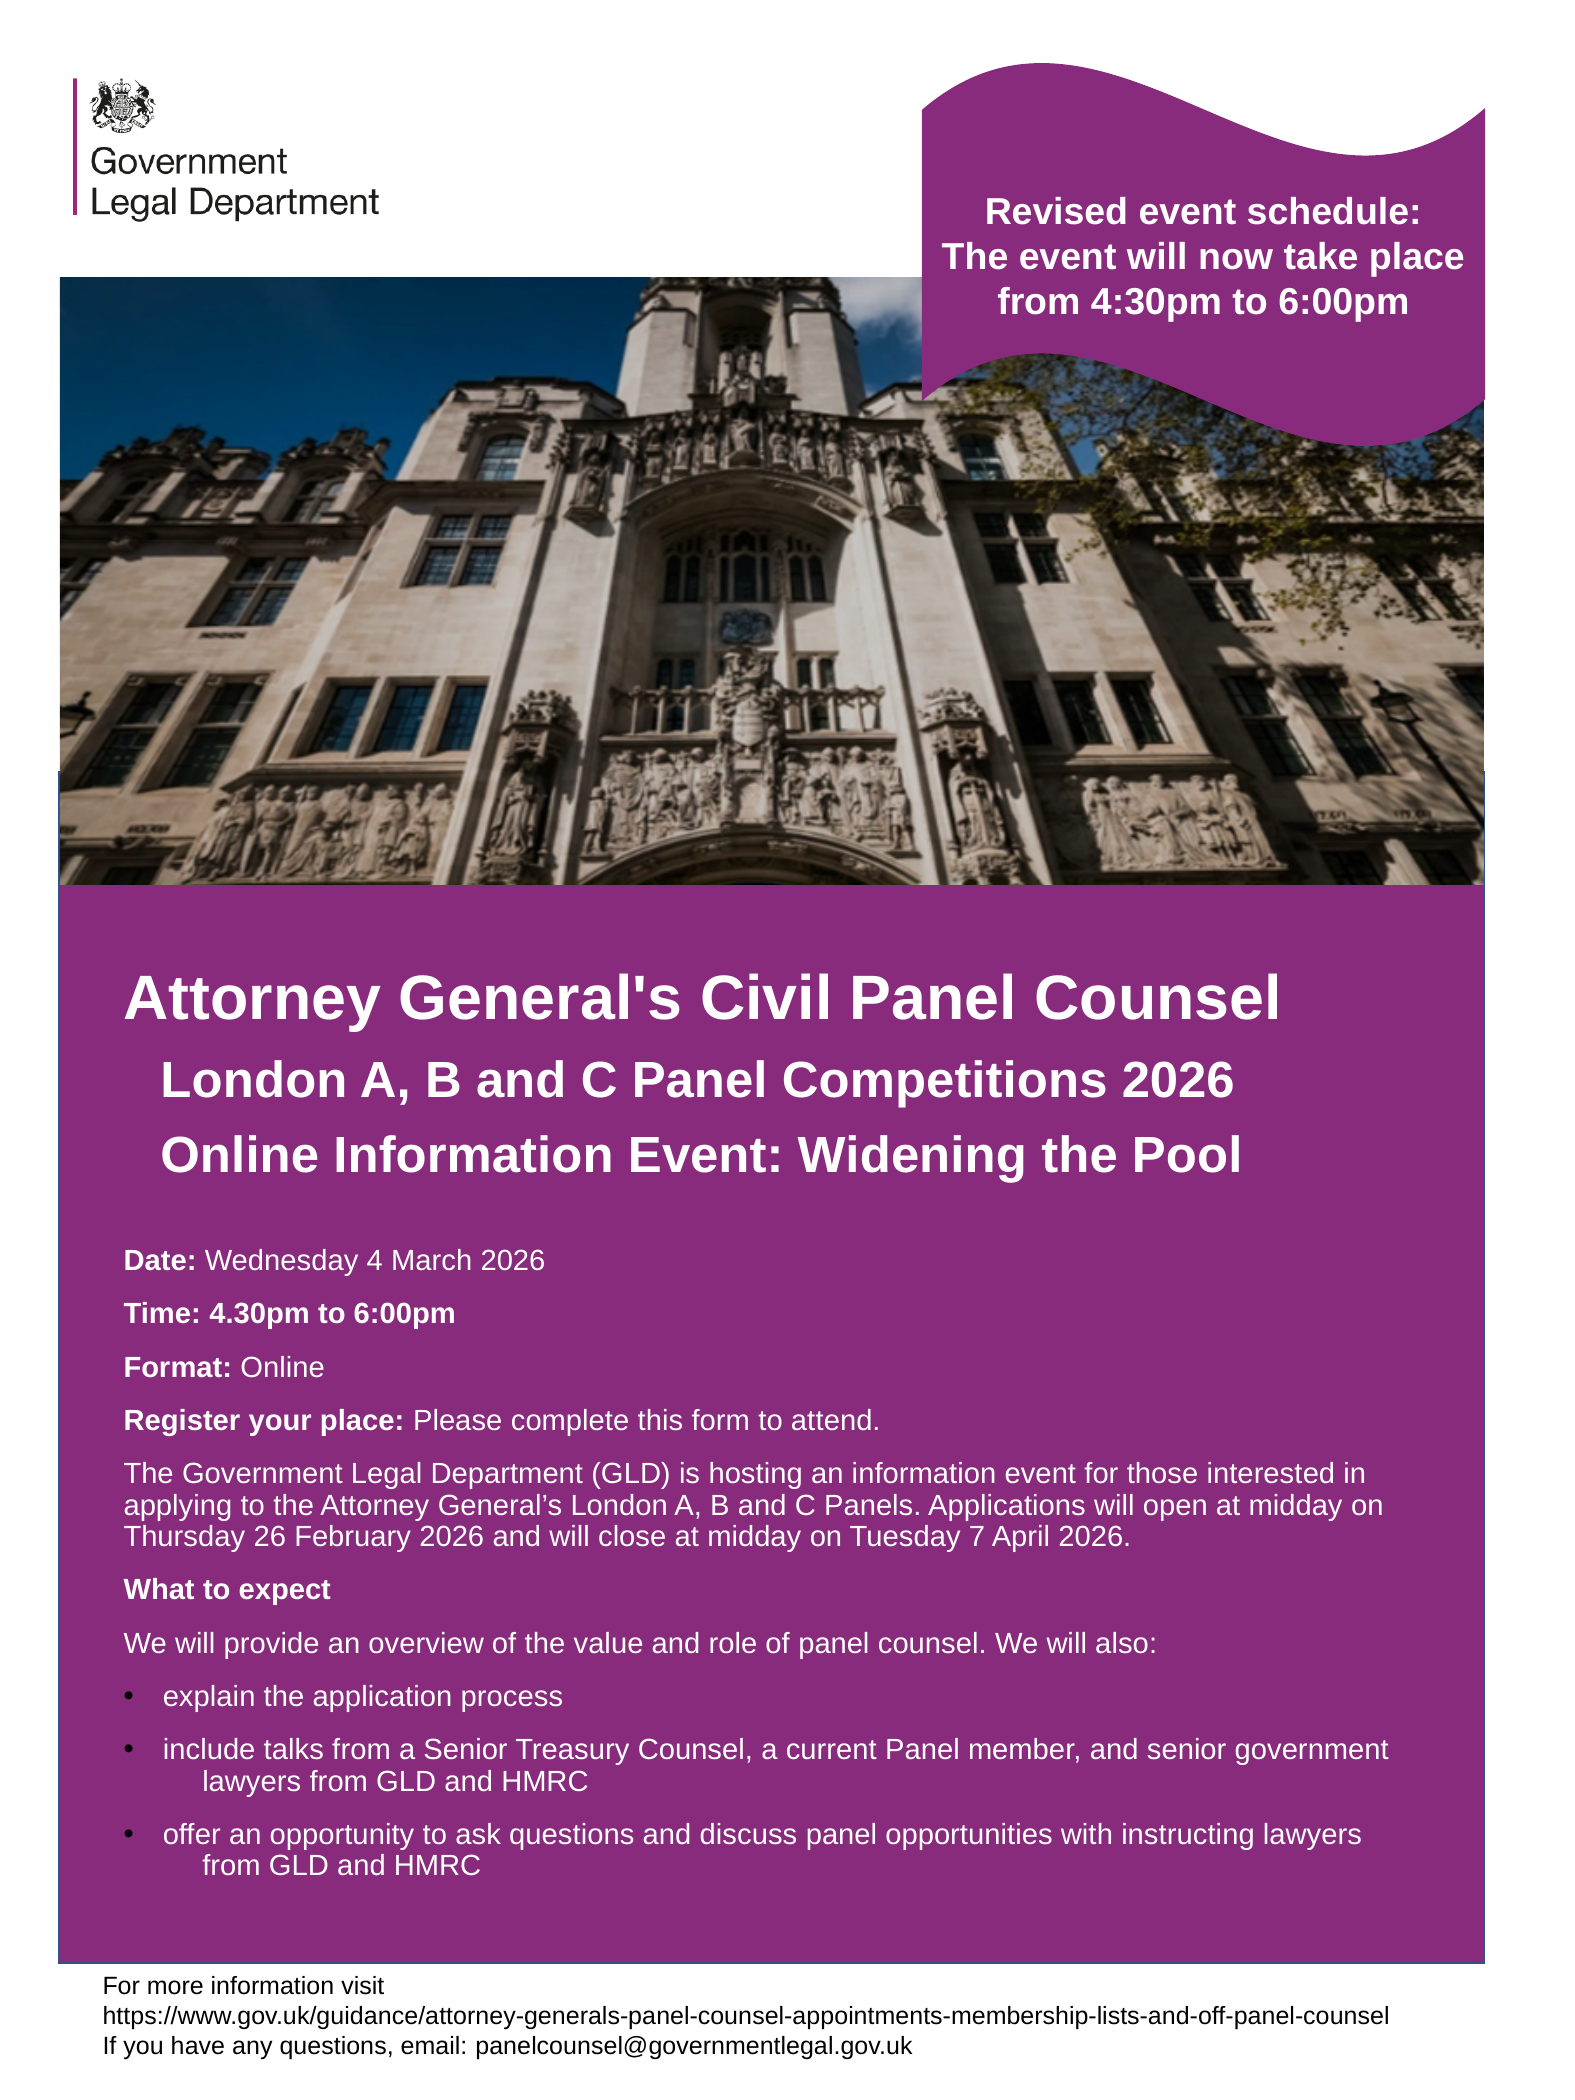

Revised event schedule:
The event will now take place from 4:30pm to 6:00pm
# Attorney General's Civil Panel Counsel
London A, B and C Panel Competitions 2026
Online Information Event: Widening the Pool
Date: Wednesday 4 March 2026
Time: 4.30pm to 6:00pm
Format: Online
Register your place: Please complete this form to attend.
The Government Legal Department (GLD) is hosting an information event for those interested in applying to the Attorney General’s London A, B and C Panels. Applications will open at midday on Thursday 26 February 2026 and will close at midday on Tuesday 7 April 2026.
What to expect
We will provide an overview of the value and role of panel counsel. We will also:
explain the application process
include talks from a Senior Treasury Counsel, a current Panel member, and senior government lawyers from GLD and HMRC
offer an opportunity to ask questions and discuss panel opportunities with instructing lawyers from GLD and HMRC
For more information visit
https://www.gov.uk/guidance/attorney-generals-panel-counsel-appointments-membership-lists-and-off-panel-counsel
If you have any questions, email: panelcounsel@governmentlegal.gov.uk